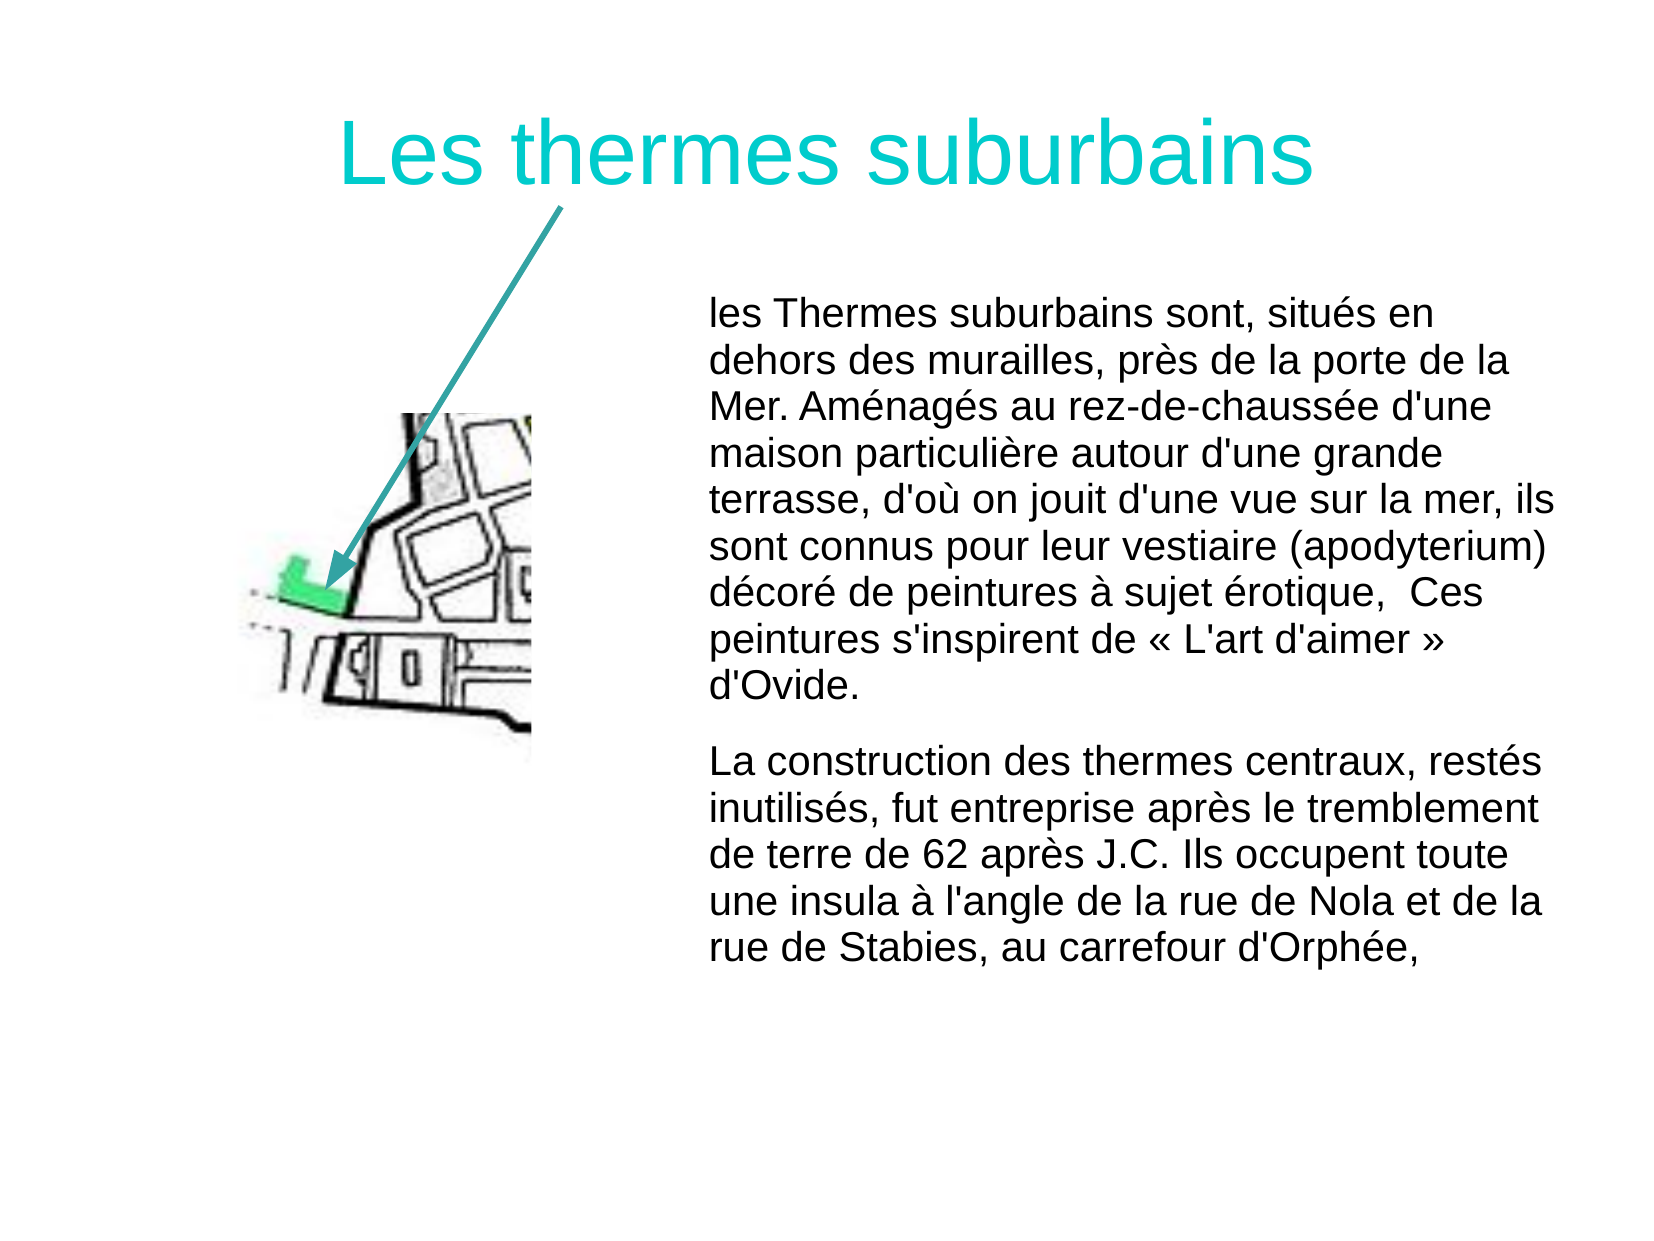

# Les thermes suburbains
les Thermes suburbains sont, situés en dehors des murailles, près de la porte de la Mer. Aménagés au rez-de-chaussée d'une maison particulière autour d'une grande terrasse, d'où on jouit d'une vue sur la mer, ils sont connus pour leur vestiaire (apodyterium) décoré de peintures à sujet érotique, Ces peintures s'inspirent de « L'art d'aimer » d'Ovide.
La construction des thermes centraux, restés inutilisés, fut entreprise après le tremblement de terre de 62 après J.C. Ils occupent toute une insula à l'angle de la rue de Nola et de la rue de Stabies, au carrefour d'Orphée,